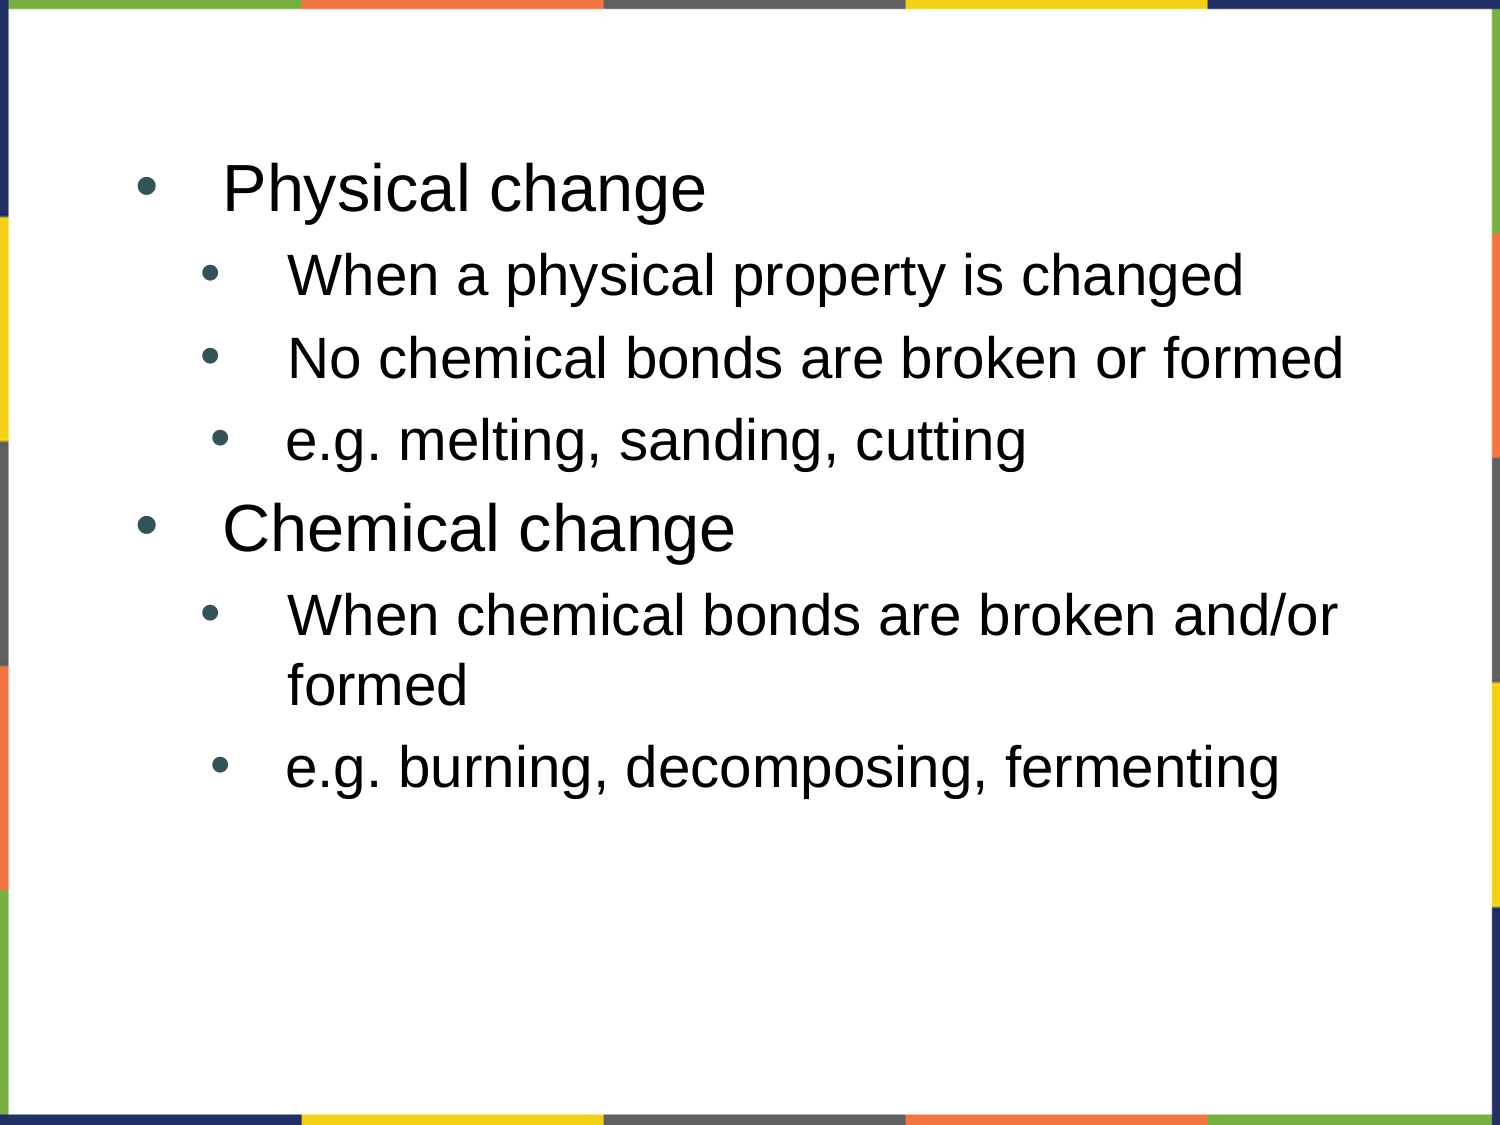

Physical change
When a physical property is changed
No chemical bonds are broken or formed
e.g. melting, sanding, cutting
Chemical change
When chemical bonds are broken and/or formed
e.g. burning, decomposing, fermenting